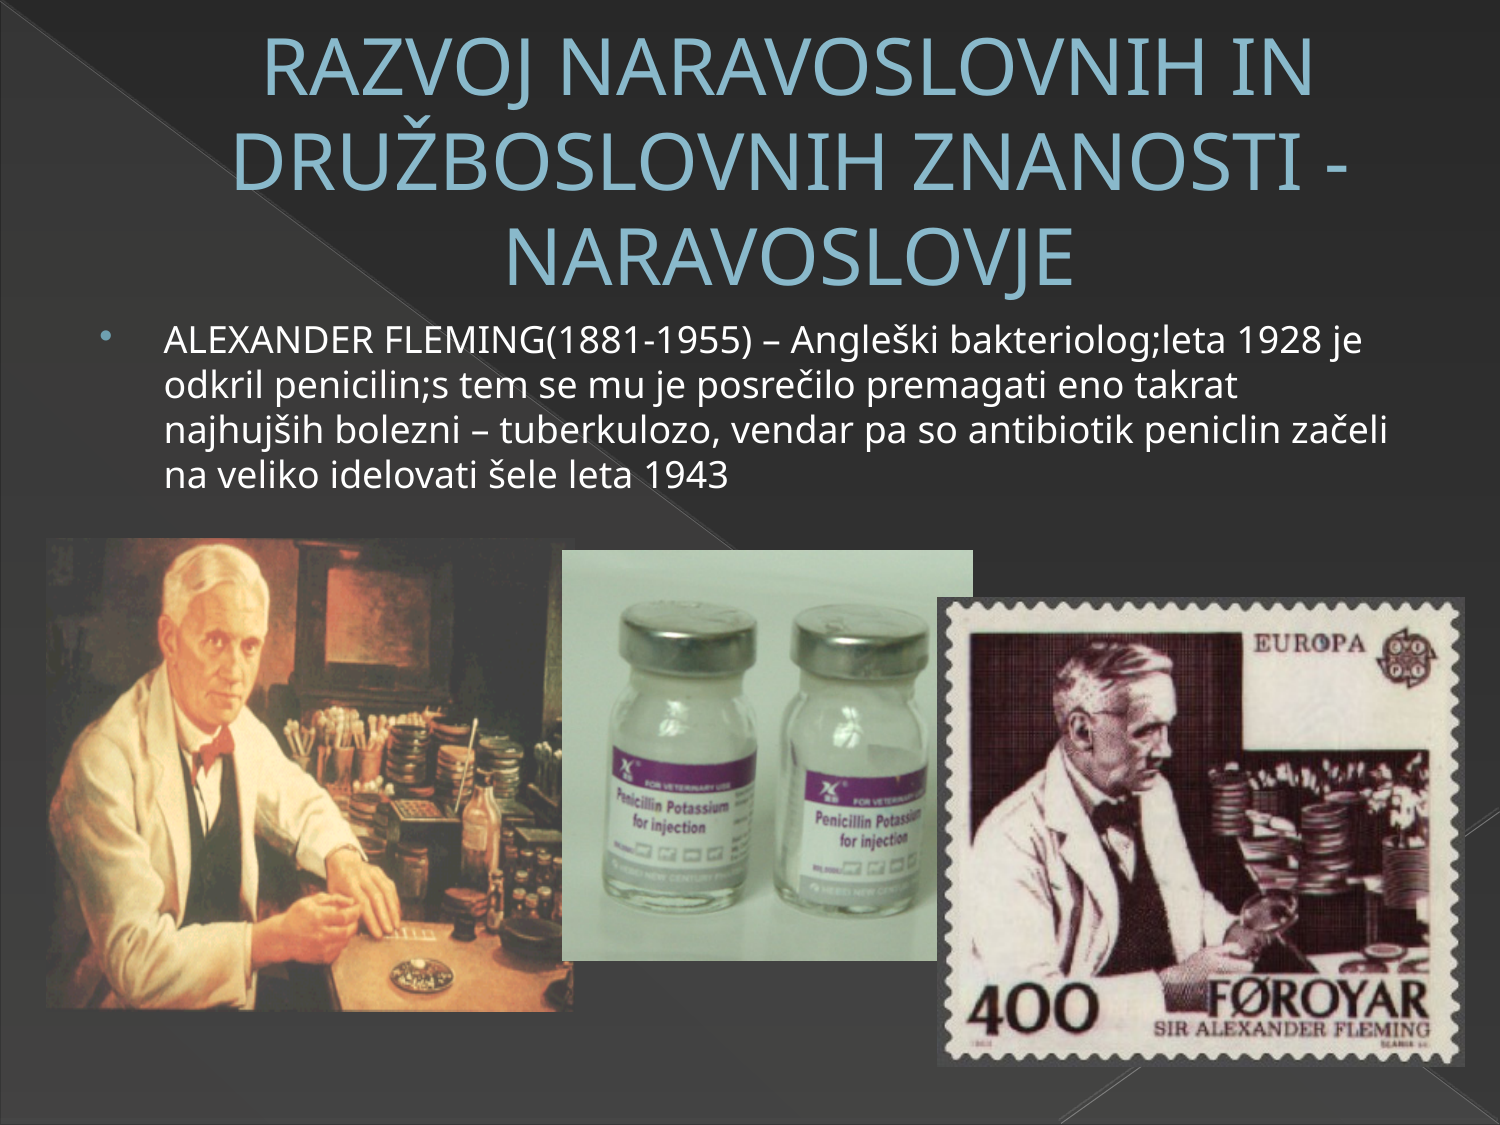

# RAZVOJ NARAVOSLOVNIH IN DRUŽBOSLOVNIH ZNANOSTI - NARAVOSLOVJE
ALEXANDER FLEMING(1881-1955) – Angleški bakteriolog;leta 1928 je odkril penicilin;s tem se mu je posrečilo premagati eno takrat najhujših bolezni – tuberkulozo, vendar pa so antibiotik peniclin začeli na veliko idelovati šele leta 1943